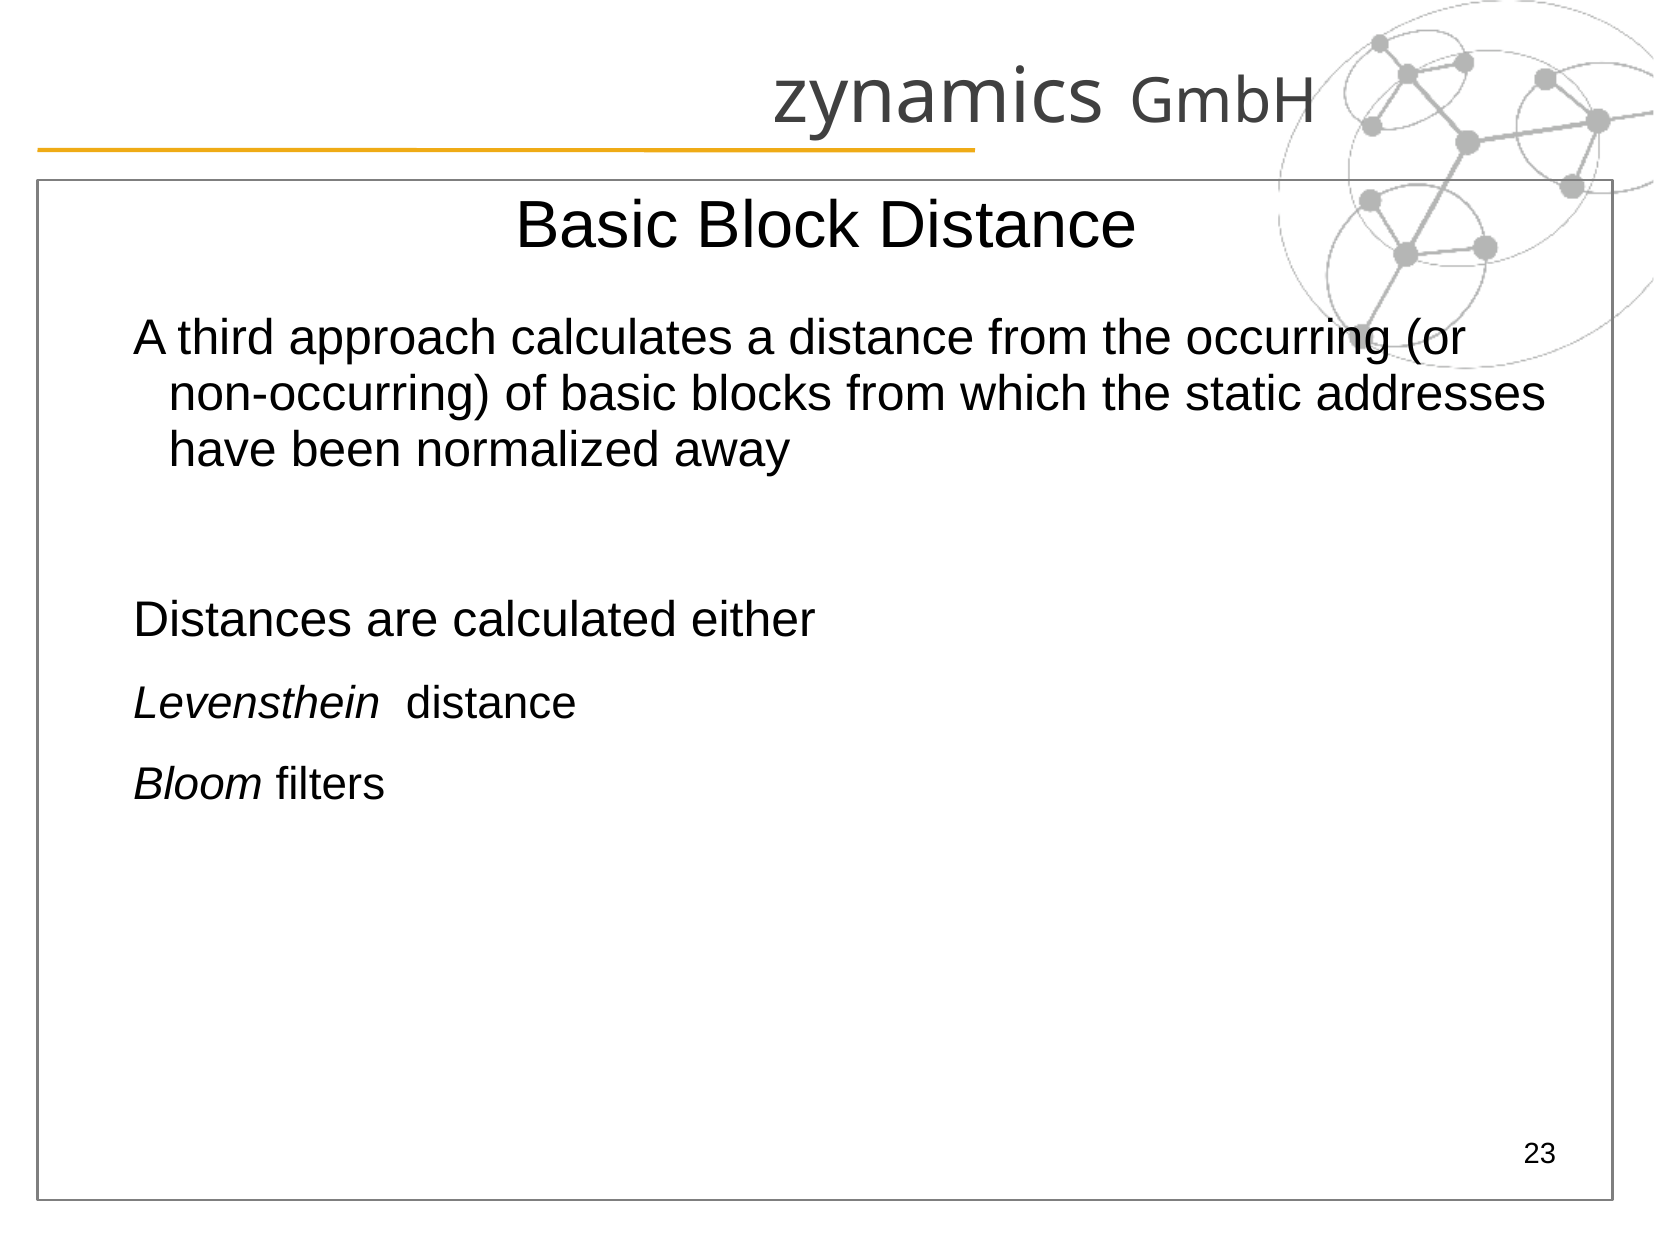

zynamics GmbH
# Basic Block Distance
A third approach calculates a distance from the occurring (or non-occurring) of basic blocks from which the static addresses have been normalized away
Distances are calculated either
Levensthein distance
Bloom filters